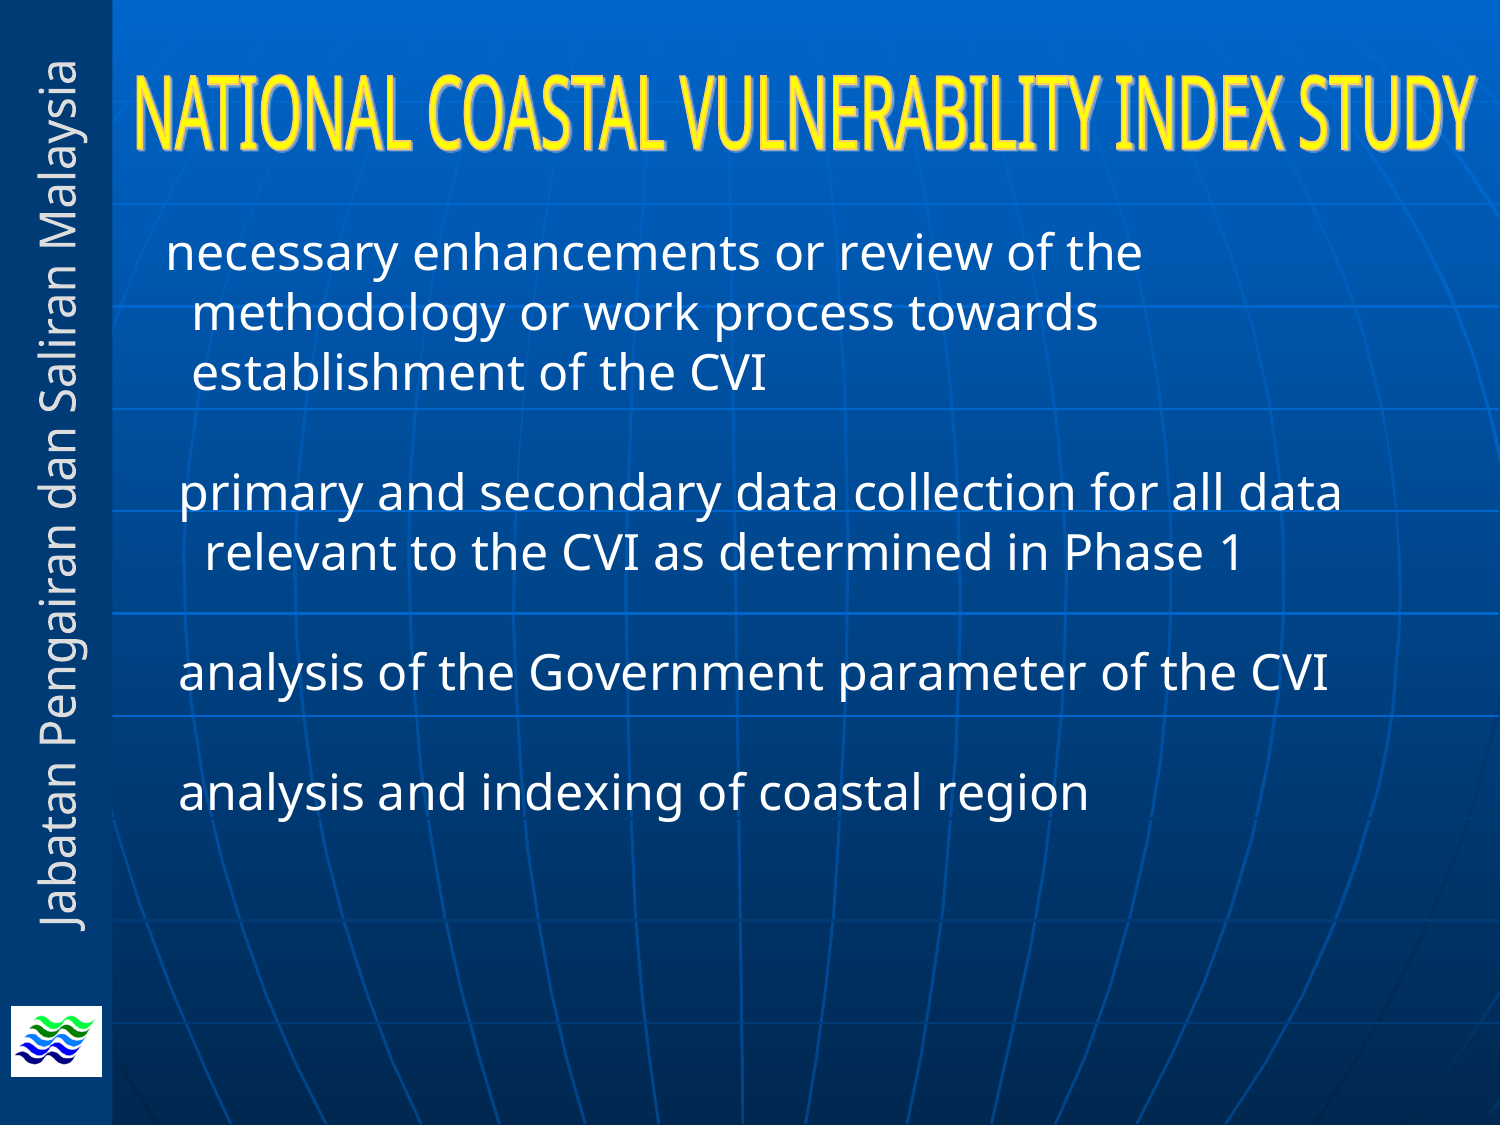

NATIONAL COASTAL VULNERABILITY INDEX STUDY
 necessary enhancements or review of the
 methodology or work process towards
 establishment of the CVI
 primary and secondary data collection for all data
 relevant to the CVI as determined in Phase 1
 analysis of the Government parameter of the CVI
 analysis and indexing of coastal region
Jabatan Pengairan dan Saliran Malaysia